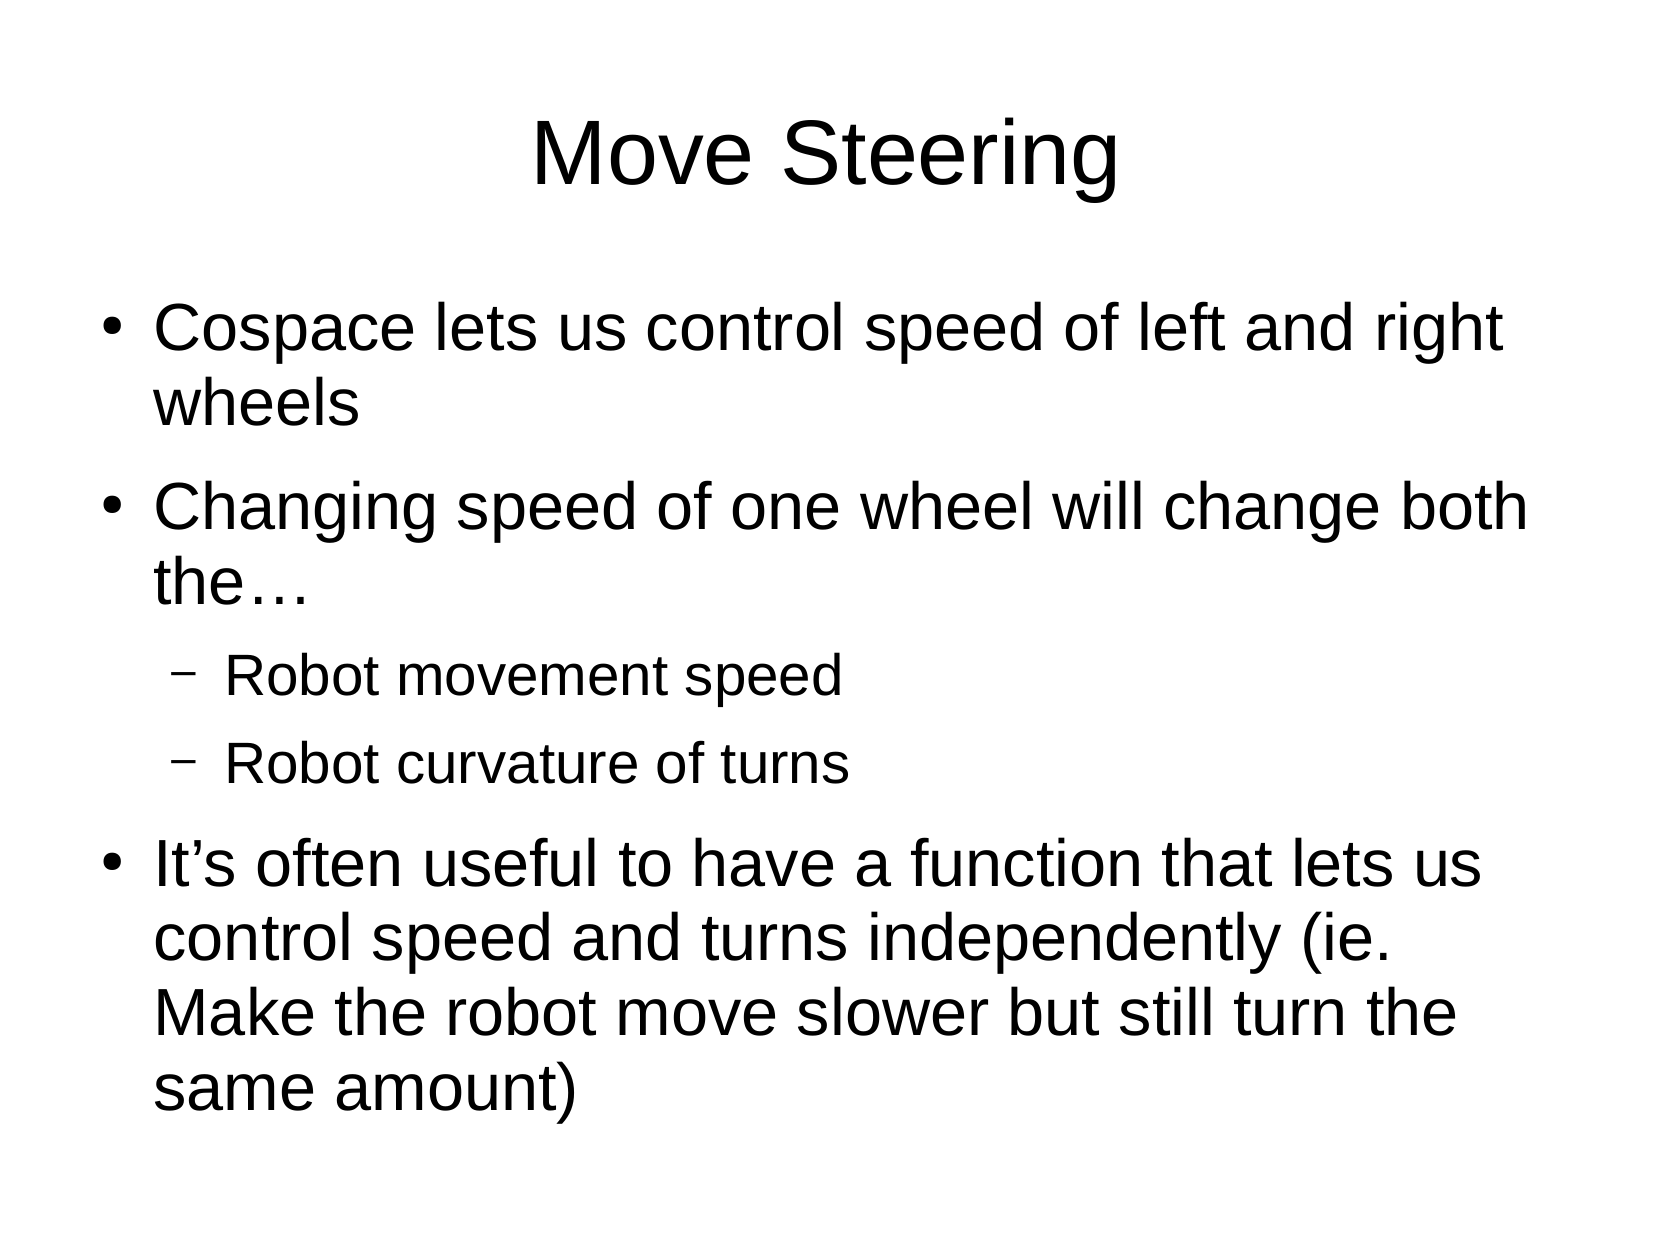

# Move Steering
Cospace lets us control speed of left and right wheels
Changing speed of one wheel will change both the…
Robot movement speed
Robot curvature of turns
It’s often useful to have a function that lets us control speed and turns independently (ie. Make the robot move slower but still turn the same amount)